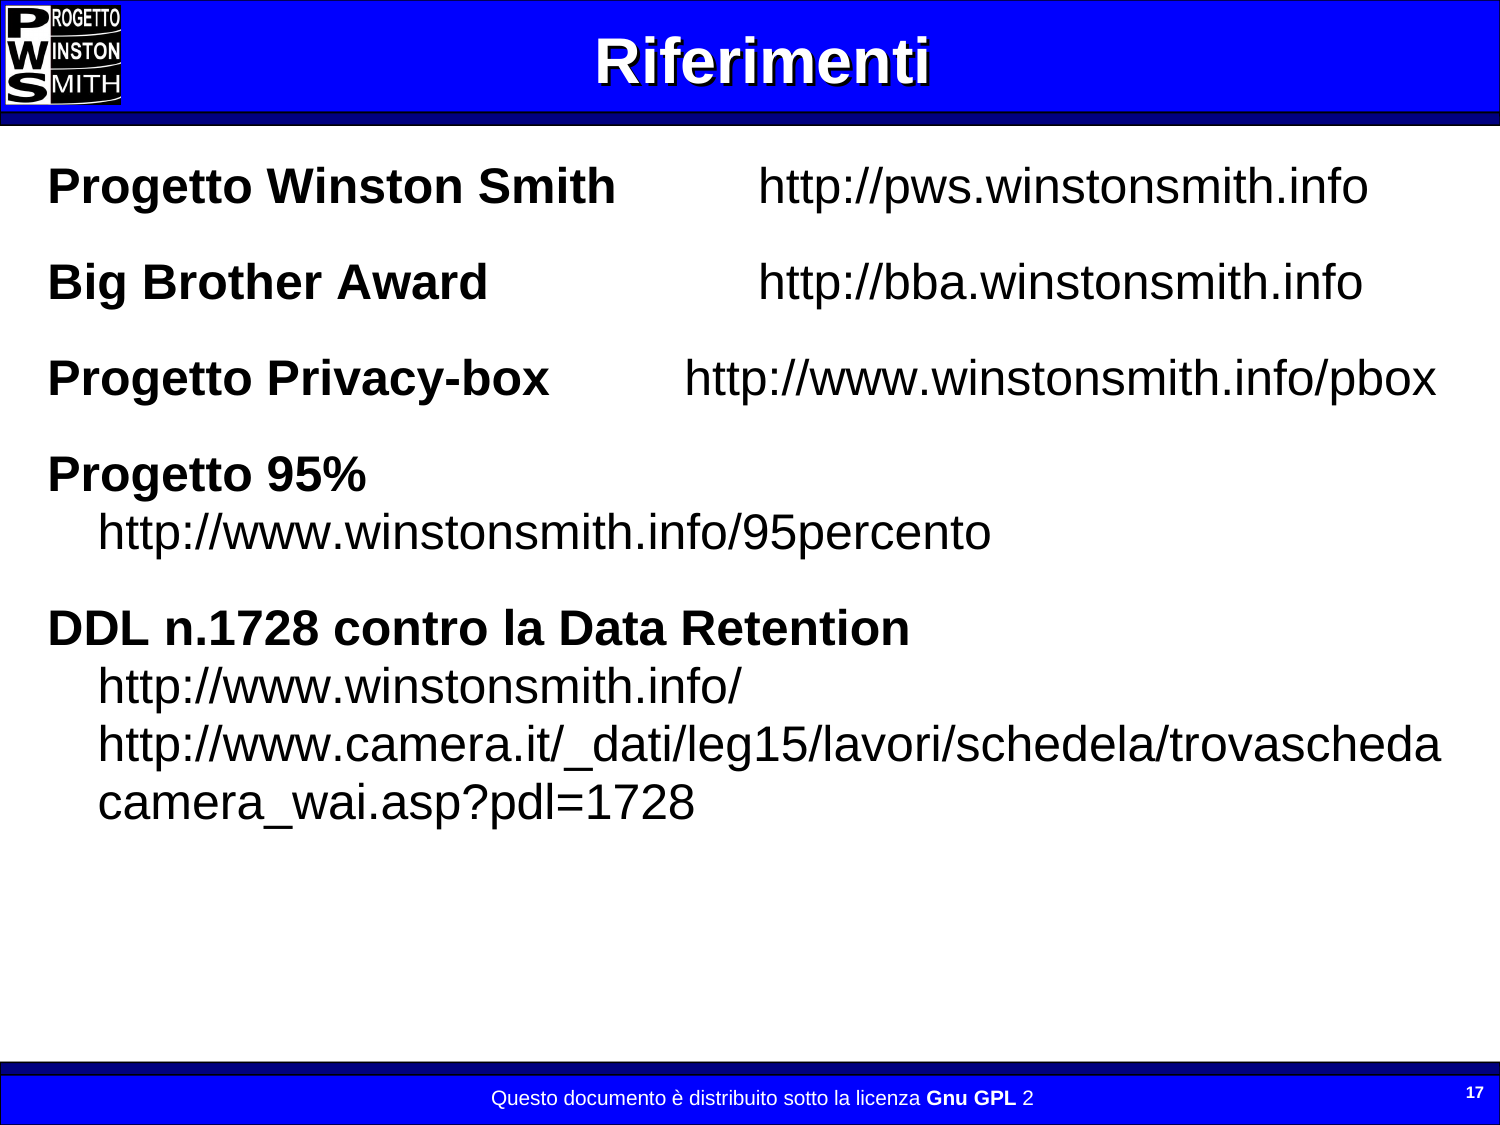

Riferimenti
Progetto Winston Smith		http://pws.winstonsmith.info
Big Brother Award				http://bba.winstonsmith.info
Progetto Privacy-box		http://www.winstonsmith.info/pbox
Progetto 95%				http://www.winstonsmith.info/95percento
DDL n.1728 contro la Data Retention				http://www.winstonsmith.info/http://www.camera.it/_dati/leg15/lavori/schedela/trovaschedacamera_wai.asp?pdl=1728